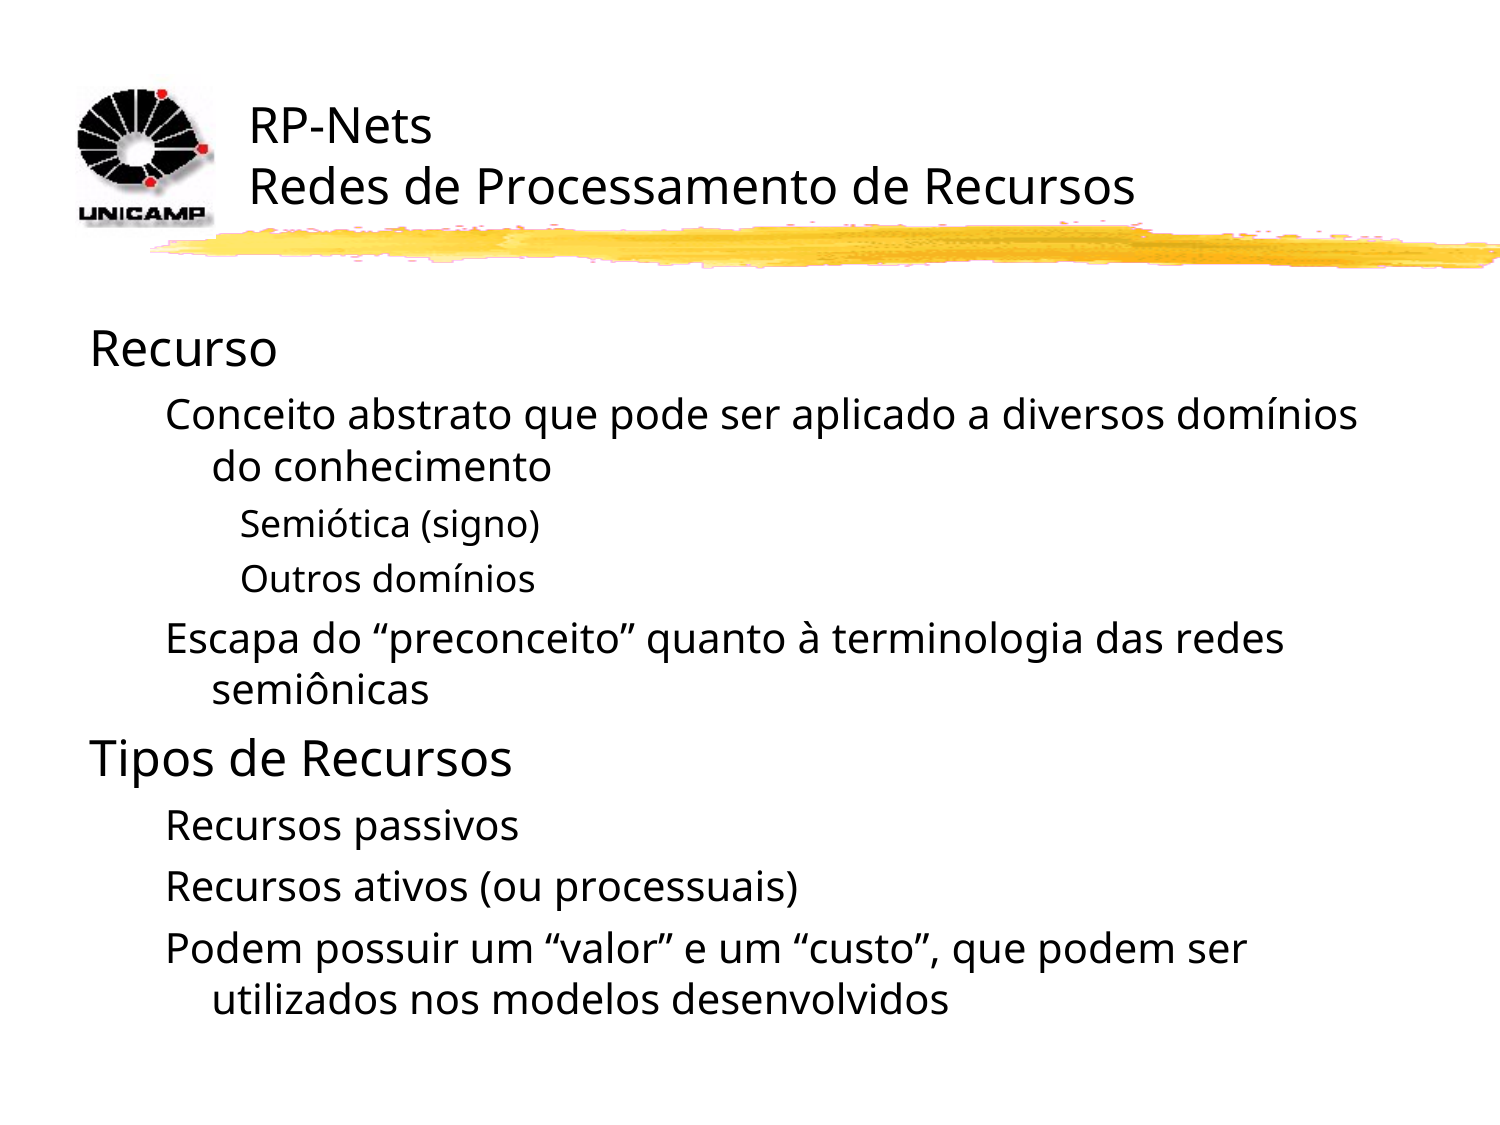

# RP-Nets Redes de Processamento de Recursos
Recurso
Conceito abstrato que pode ser aplicado a diversos domínios do conhecimento
Semiótica (signo)
Outros domínios
Escapa do “preconceito” quanto à terminologia das redes semiônicas
Tipos de Recursos
Recursos passivos
Recursos ativos (ou processuais)
Podem possuir um “valor” e um “custo”, que podem ser utilizados nos modelos desenvolvidos